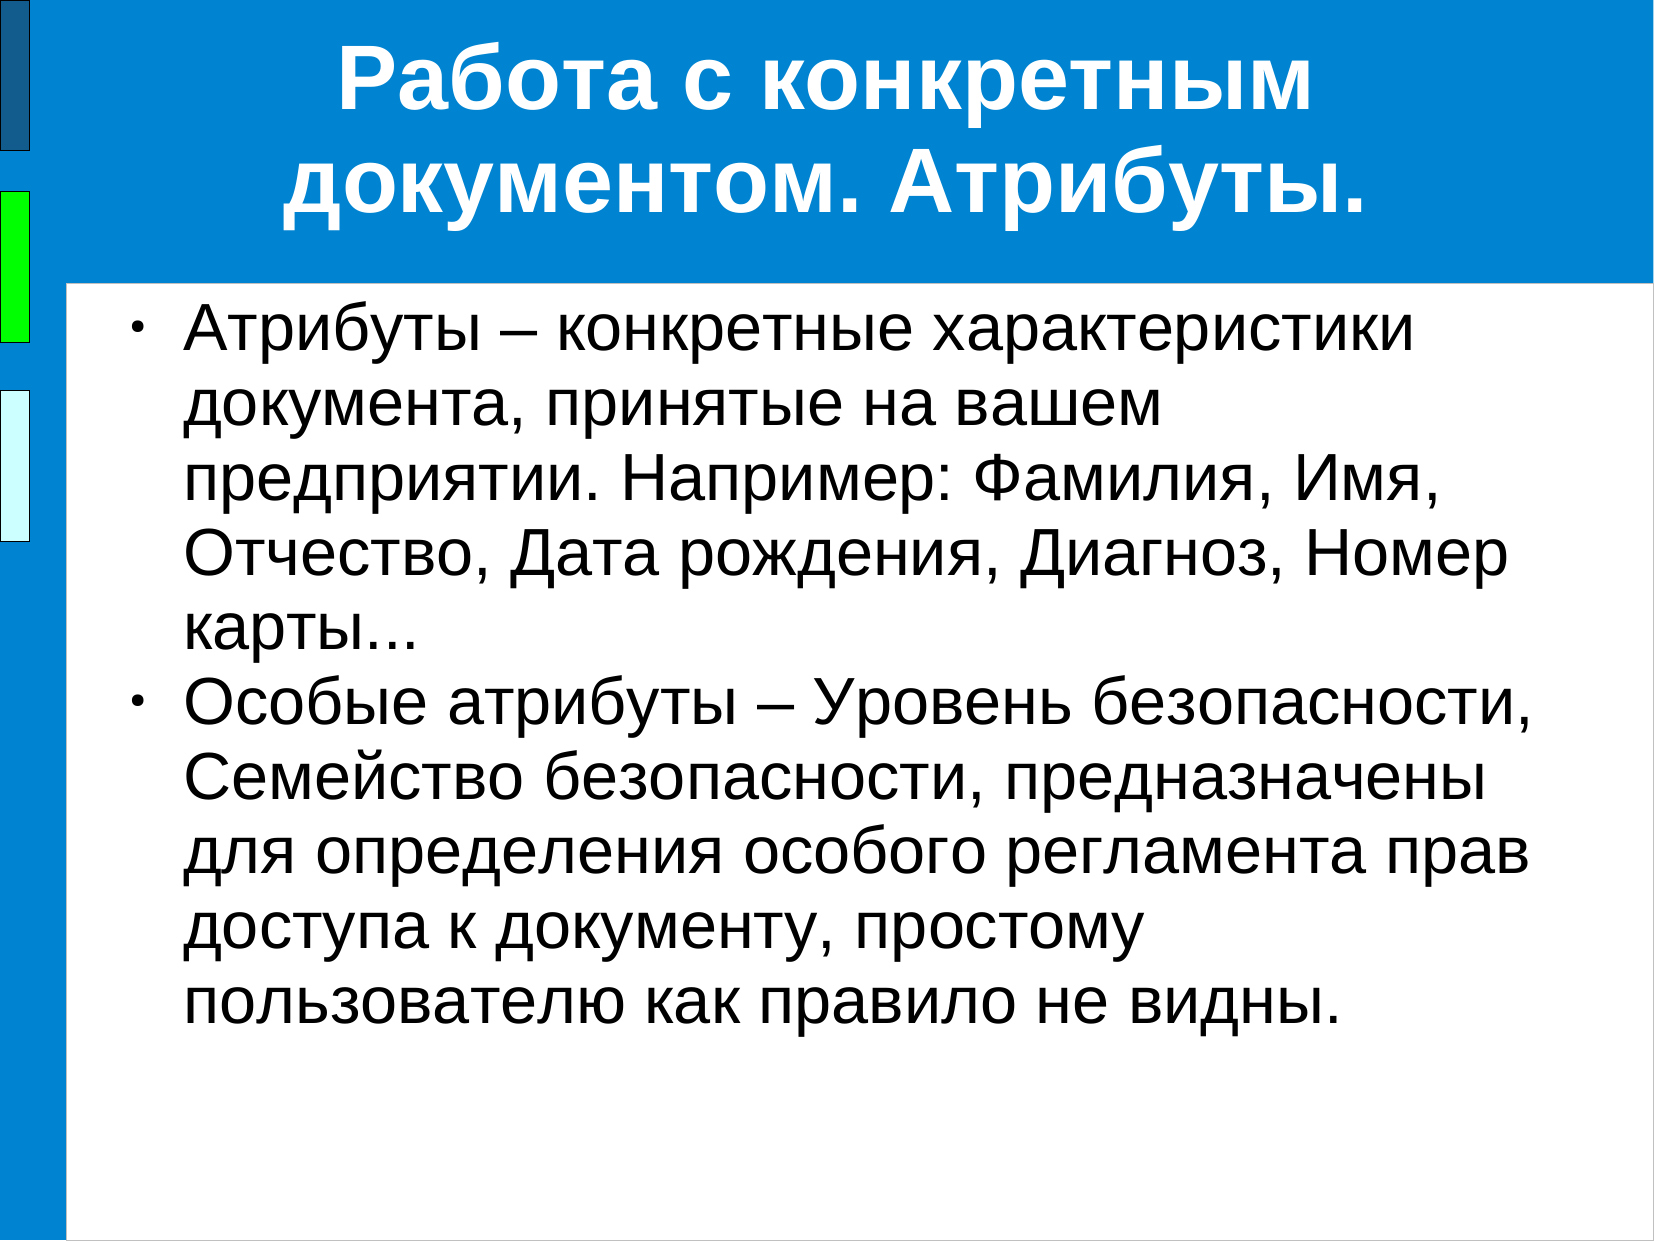

# Работа с конкретным документом. Атрибуты.
Атрибуты – конкретные характеристики документа, принятые на вашем предприятии. Например: Фамилия, Имя, Отчество, Дата рождения, Диагноз, Номер карты...
Особые атрибуты – Уровень безопасности, Семейство безопасности, предназначены для определения особого регламента прав доступа к документу, простому пользователю как правило не видны.
ООО "Альфа-Интегрум", 2013г.